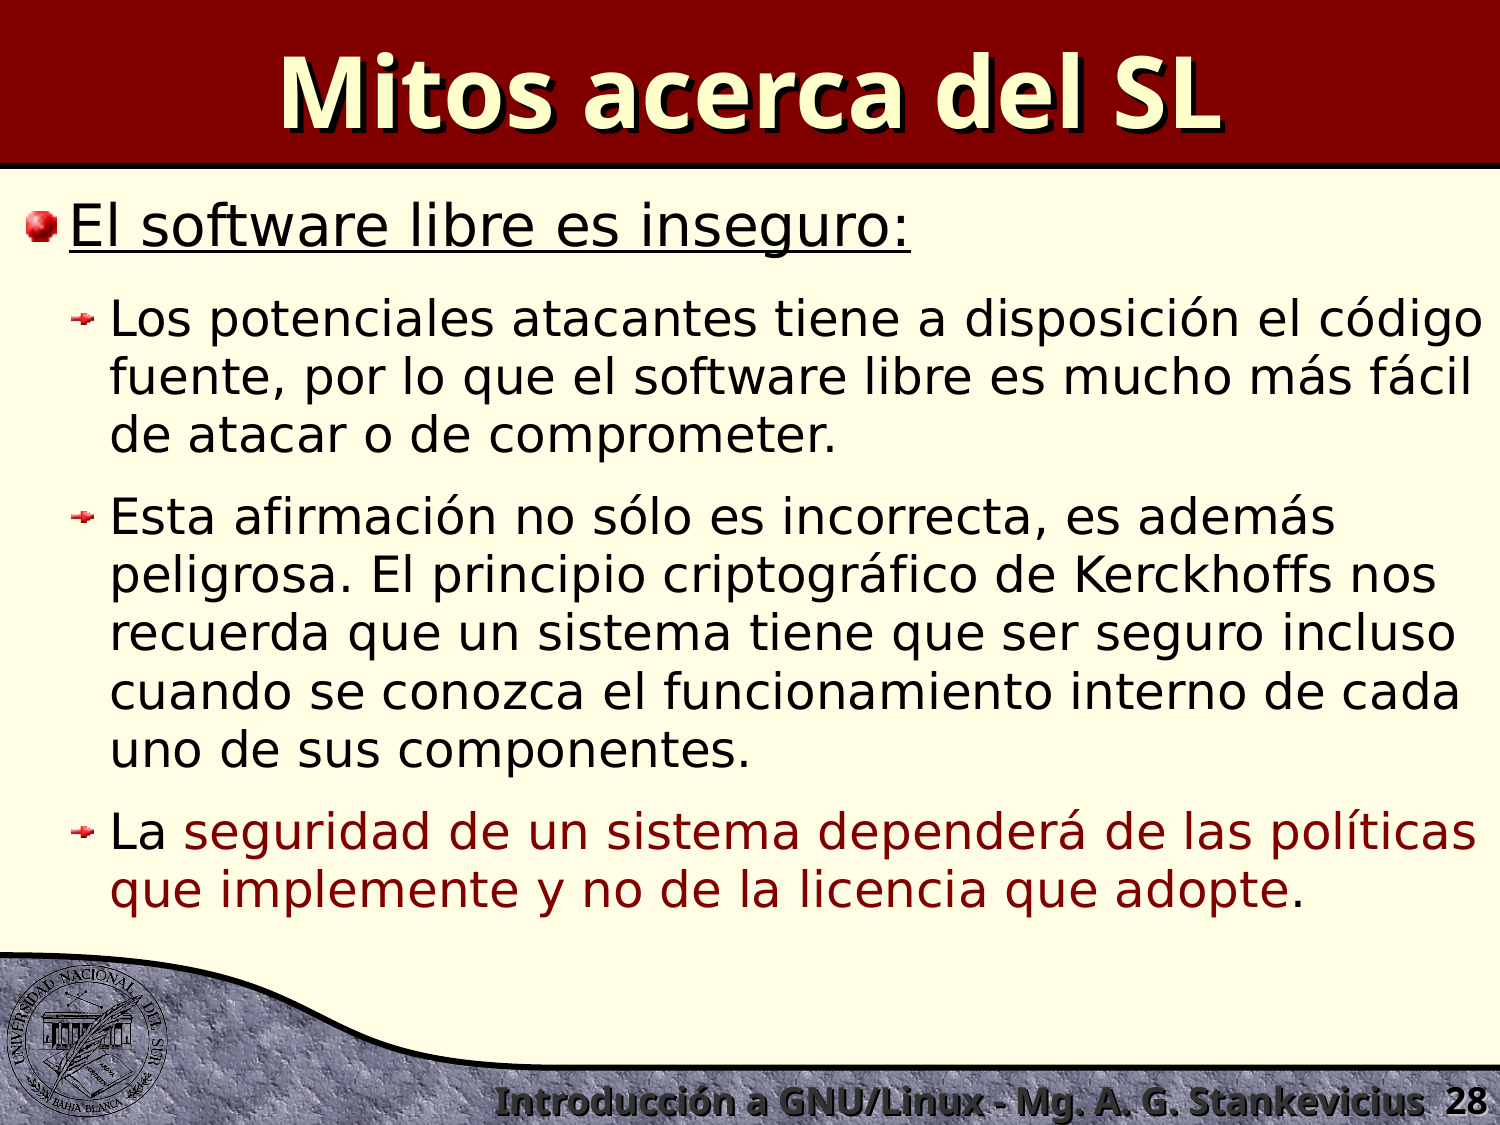

# Mitos acerca del SL
El software libre es inseguro:
Los potenciales atacantes tiene a disposición el código fuente, por lo que el software libre es mucho más fácil de atacar o de comprometer.
Esta afirmación no sólo es incorrecta, es además peligrosa. El principio criptográfico de Kerckhoffs nos recuerda que un sistema tiene que ser seguro incluso cuando se conozca el funcionamiento interno de cada uno de sus componentes.
La seguridad de un sistema dependerá de las políticas que implemente y no de la licencia que adopte.
28